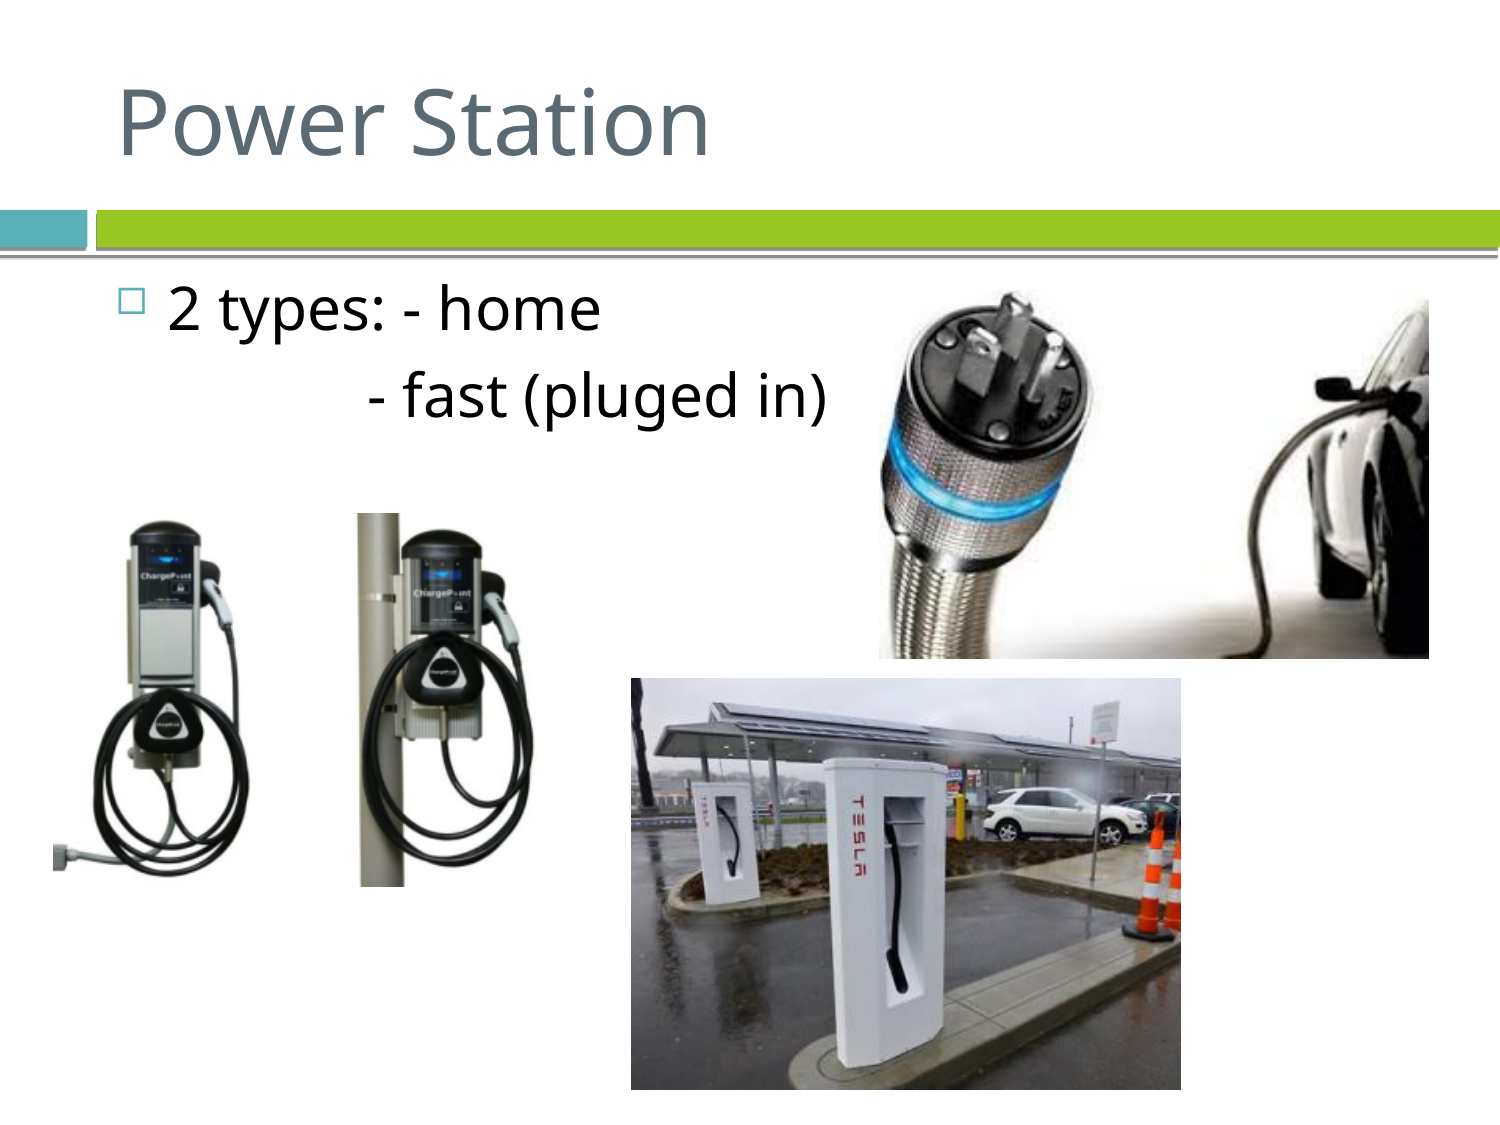

# Power Station
2 types: - home
 - fast (pluged in)